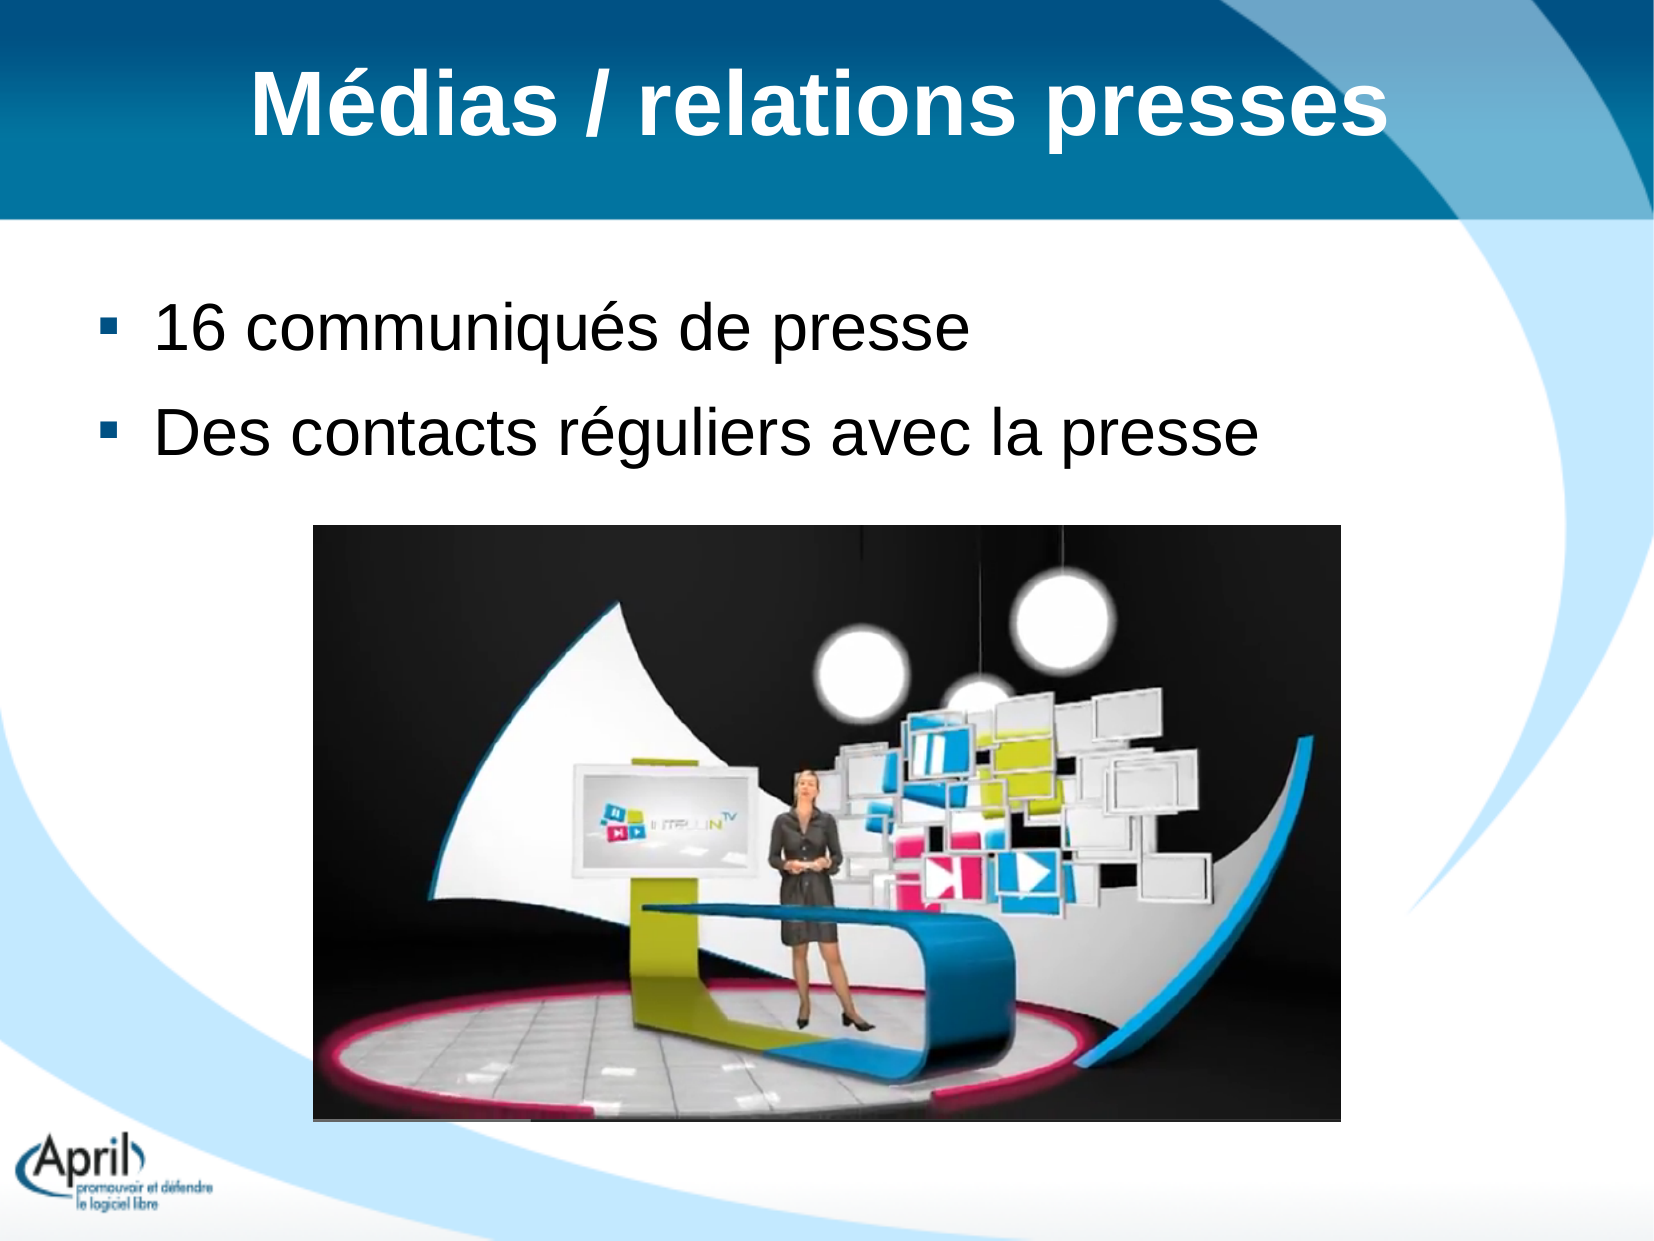

# Médias / relations presses
16 communiqués de presse
Des contacts réguliers avec la presse